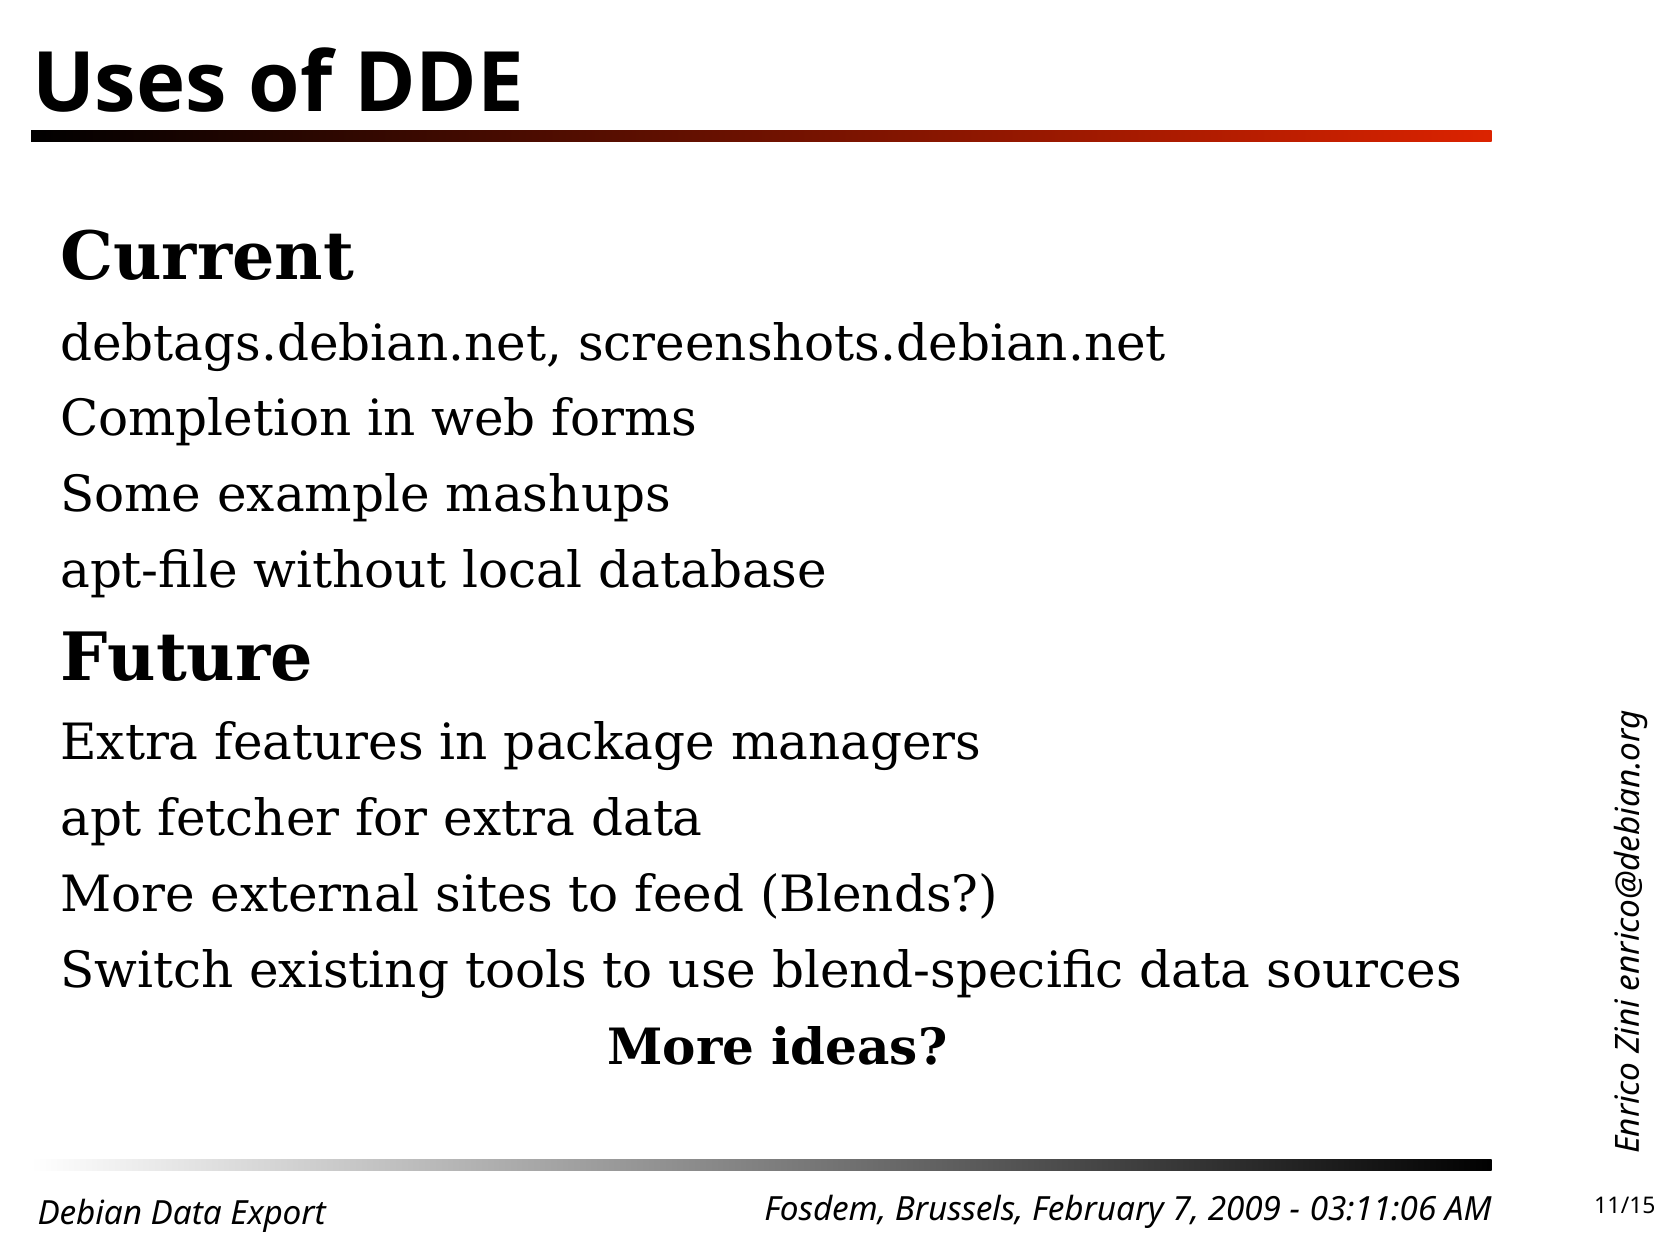

Uses of DDE
Current
debtags.debian.net, screenshots.debian.net
Completion in web forms
Some example mashups
apt-file without local database
Future
Extra features in package managers
apt fetcher for extra data
More external sites to feed (Blends?)
Switch existing tools to use blend-specific data sources
More ideas?